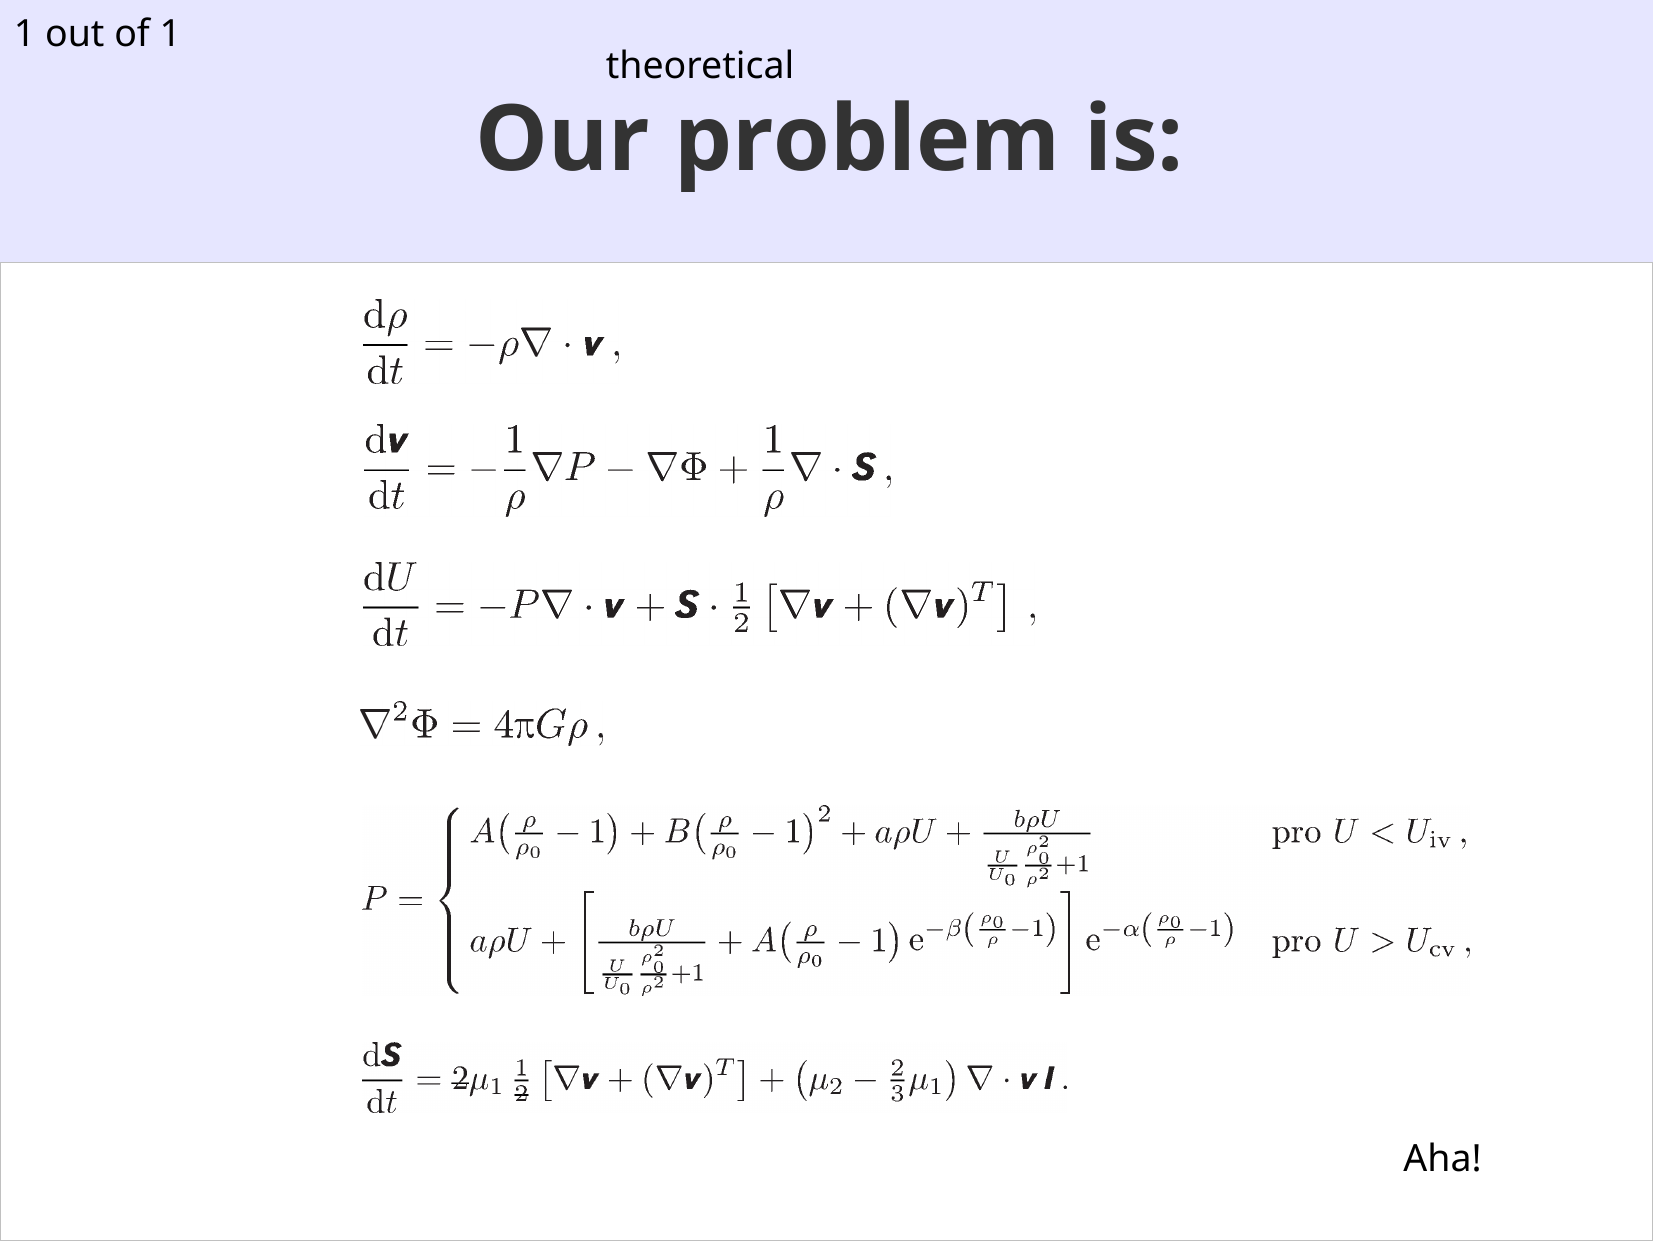

1 out of 1
theoretical
# Our problem is:
Aha!